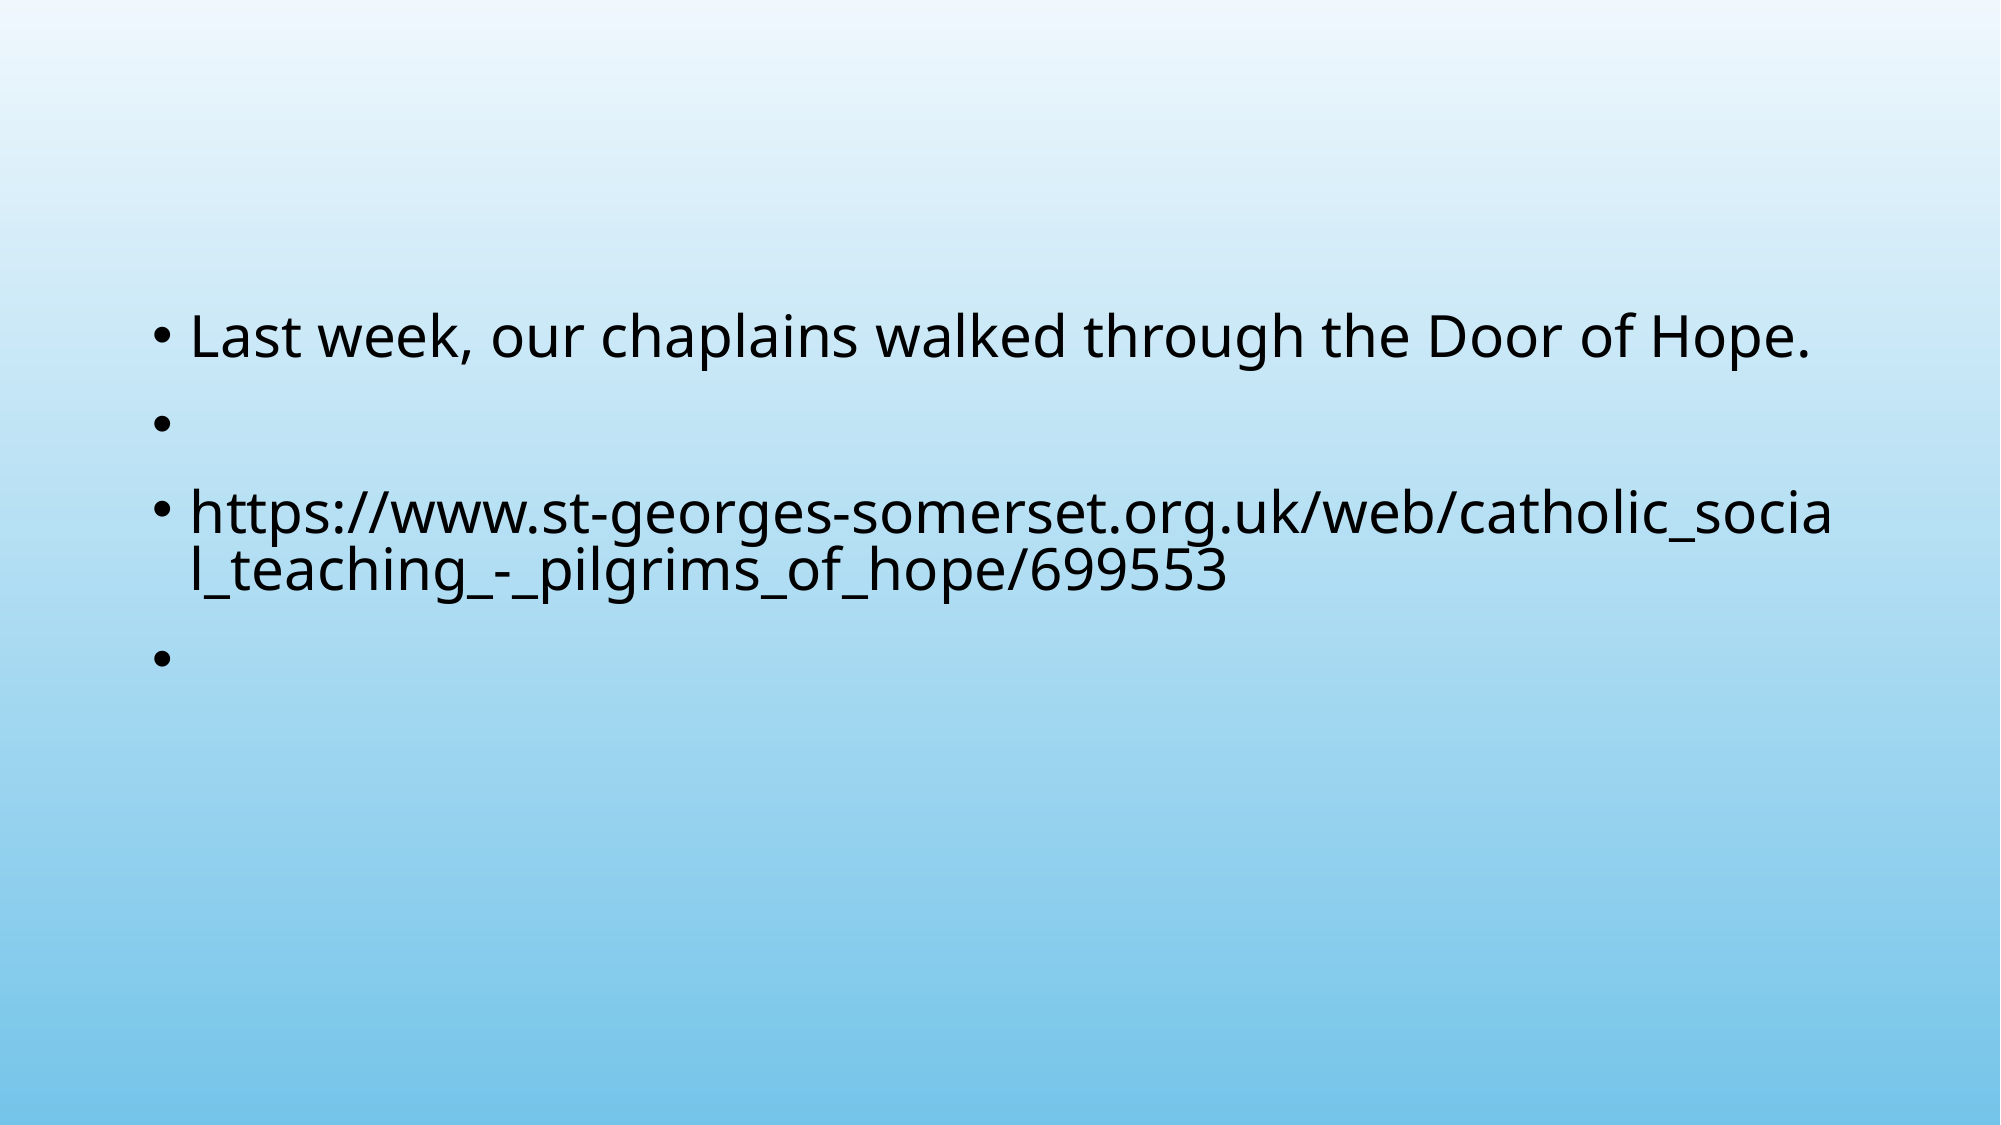

#
Last week, our chaplains walked through the Door of Hope.
https://www.st-georges-somerset.org.uk/web/catholic_social_teaching_-_pilgrims_of_hope/699553